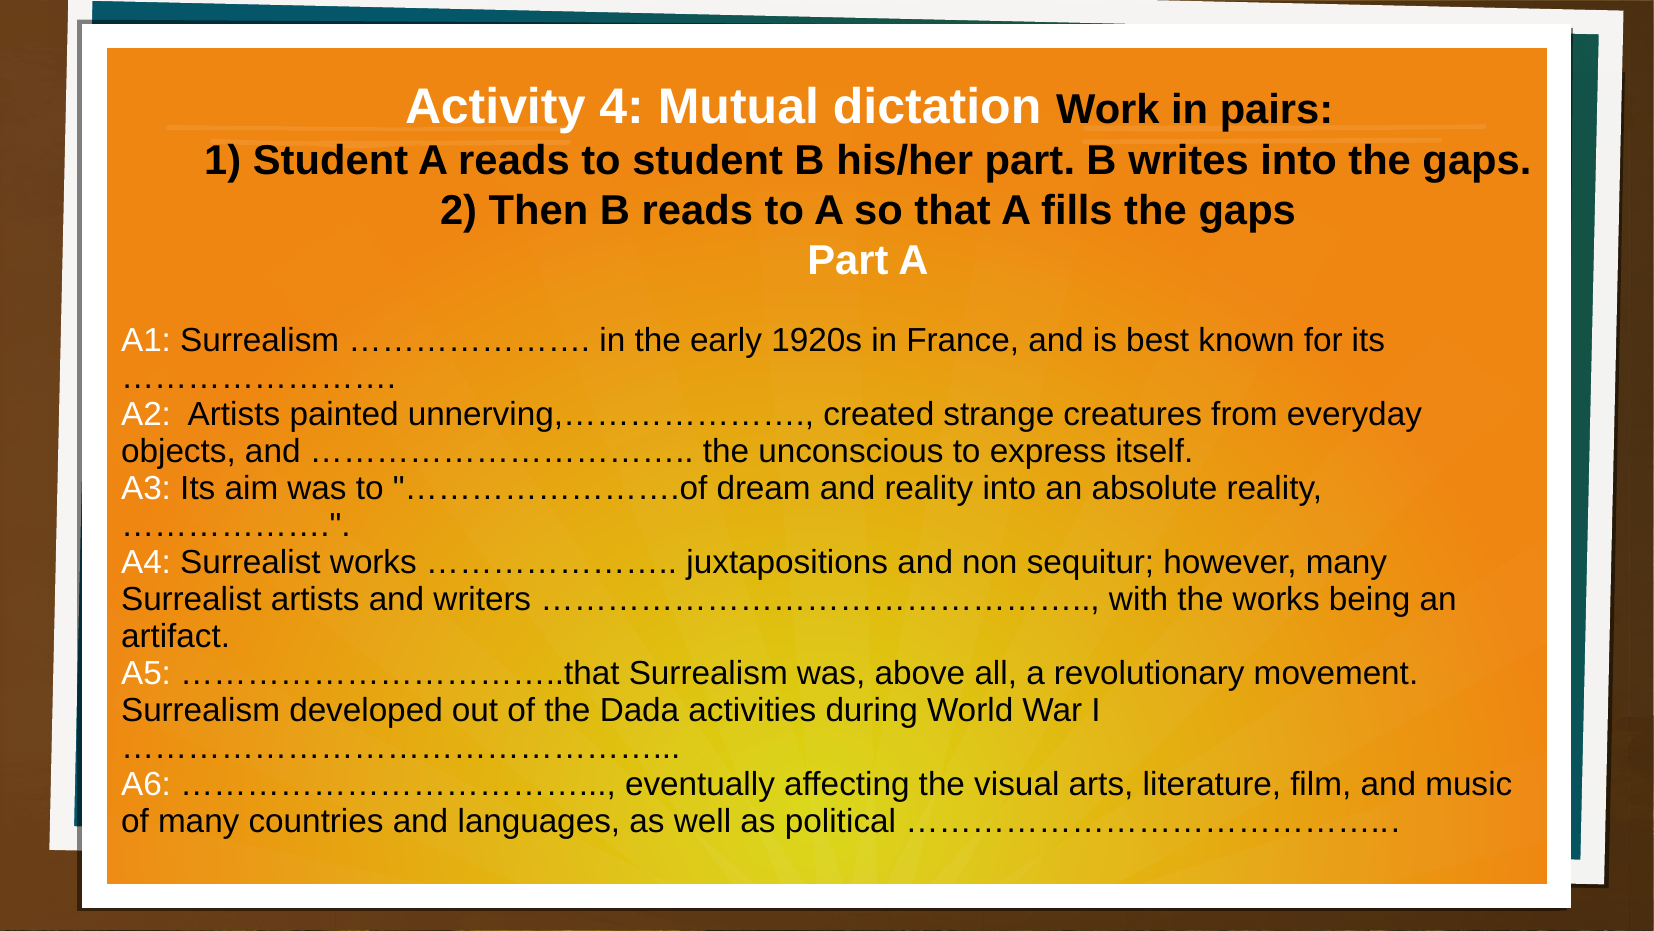

# Activity 4: Mutual dictation Work in pairs: 1) Student A reads to student B his/her part. B writes into the gaps. 2) Then B reads to A so that A fills the gaps Part A
A1: Surrealism …………………. in the early 1920s in France, and is best known for its …………………….
A2: Artists painted unnerving,…………………., created strange creatures from everyday objects, and …………………………….. the unconscious to express itself.
A3: Its aim was to "…………………….of dream and reality into an absolute reality, ……………….".
A4: Surrealist works ………………….. juxtapositions and non sequitur; however, many Surrealist artists and writers ………………………………………….., with the works being an artifact.
A5: ……………………………..that Surrealism was, above all, a revolutionary movement.
Surrealism developed out of the Dada activities during World War I …………………………………………...
A6: ………………………………..., eventually affecting the visual arts, literature, film, and music of many countries and languages, as well as political ……………………………………...